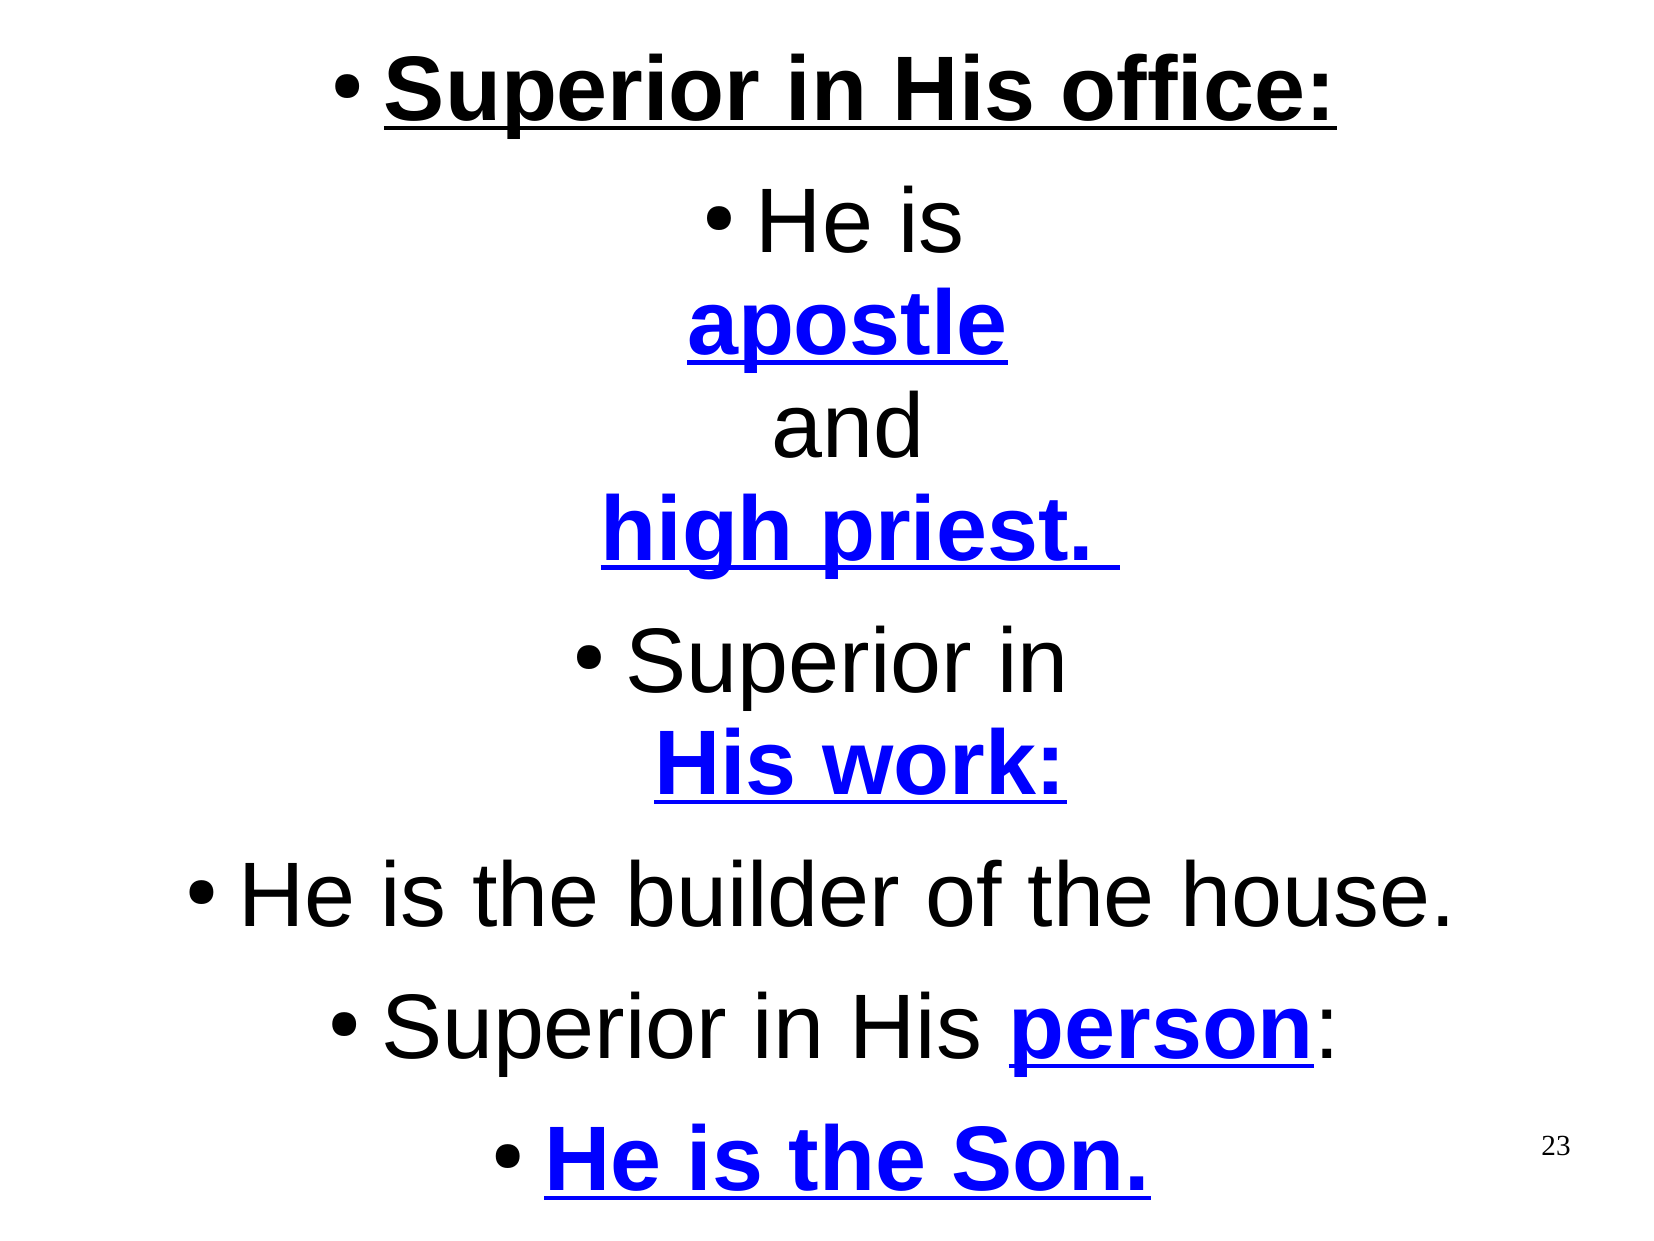

# Superior in His office:
He is
apostle
and
high priest.
Superior in
His work:
He is the builder of the house.
Superior in His person:
He is the Son.
23